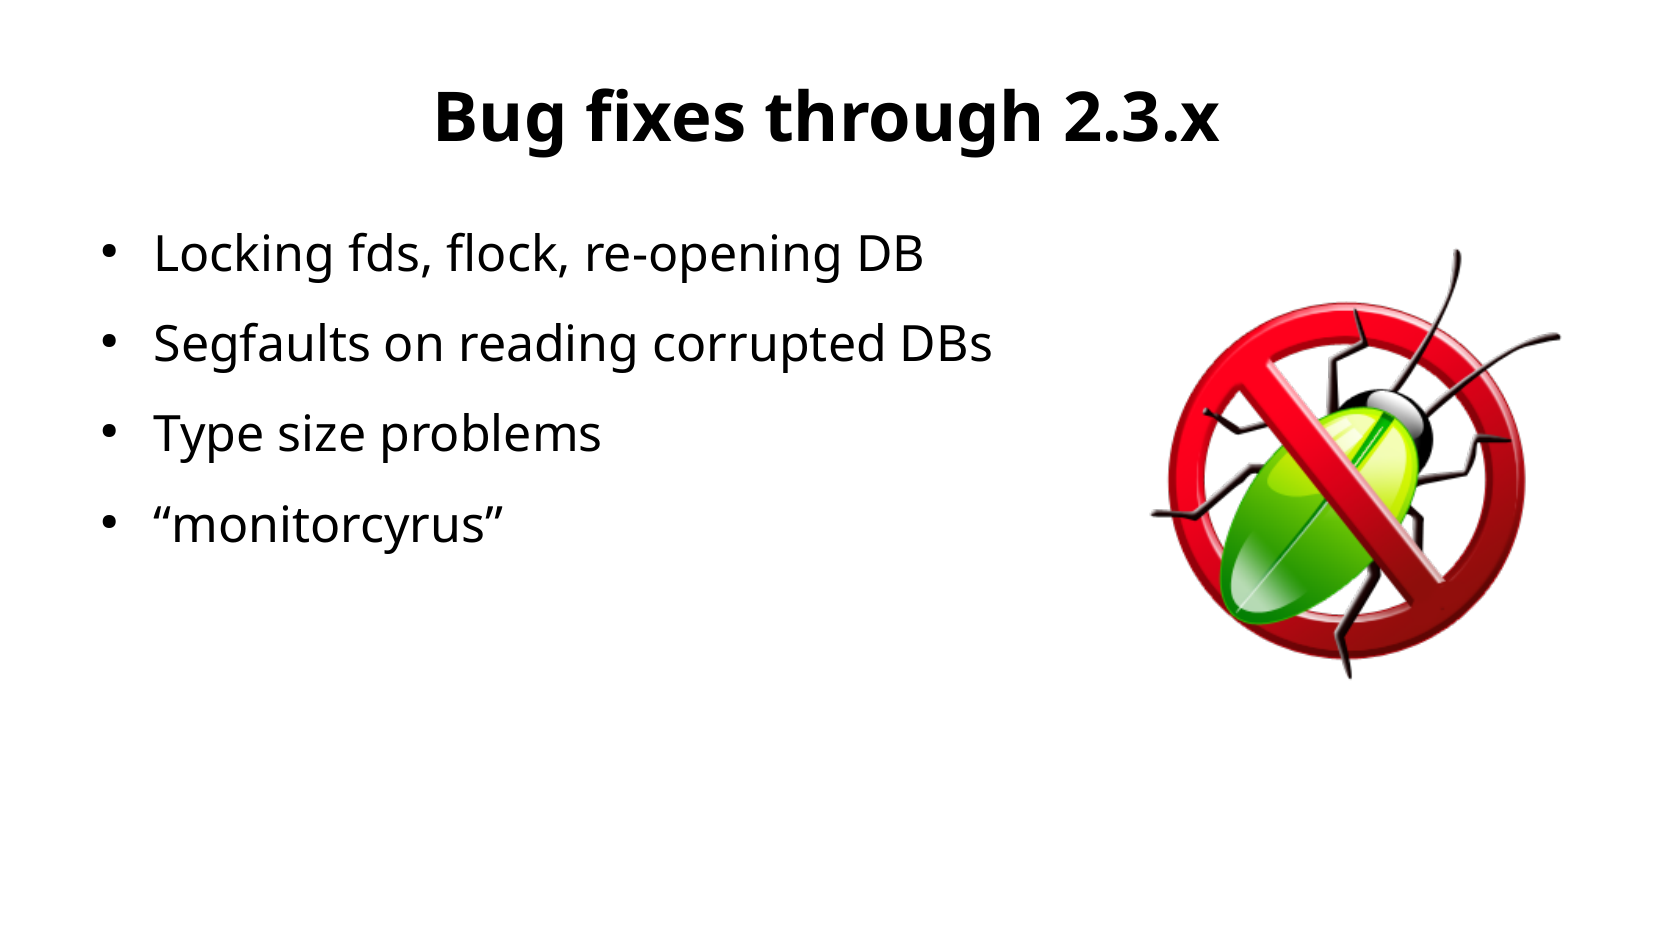

# Bug fixes through 2.3.x
Locking fds, flock, re-opening DB
Segfaults on reading corrupted DBs
Type size problems
“monitorcyrus”